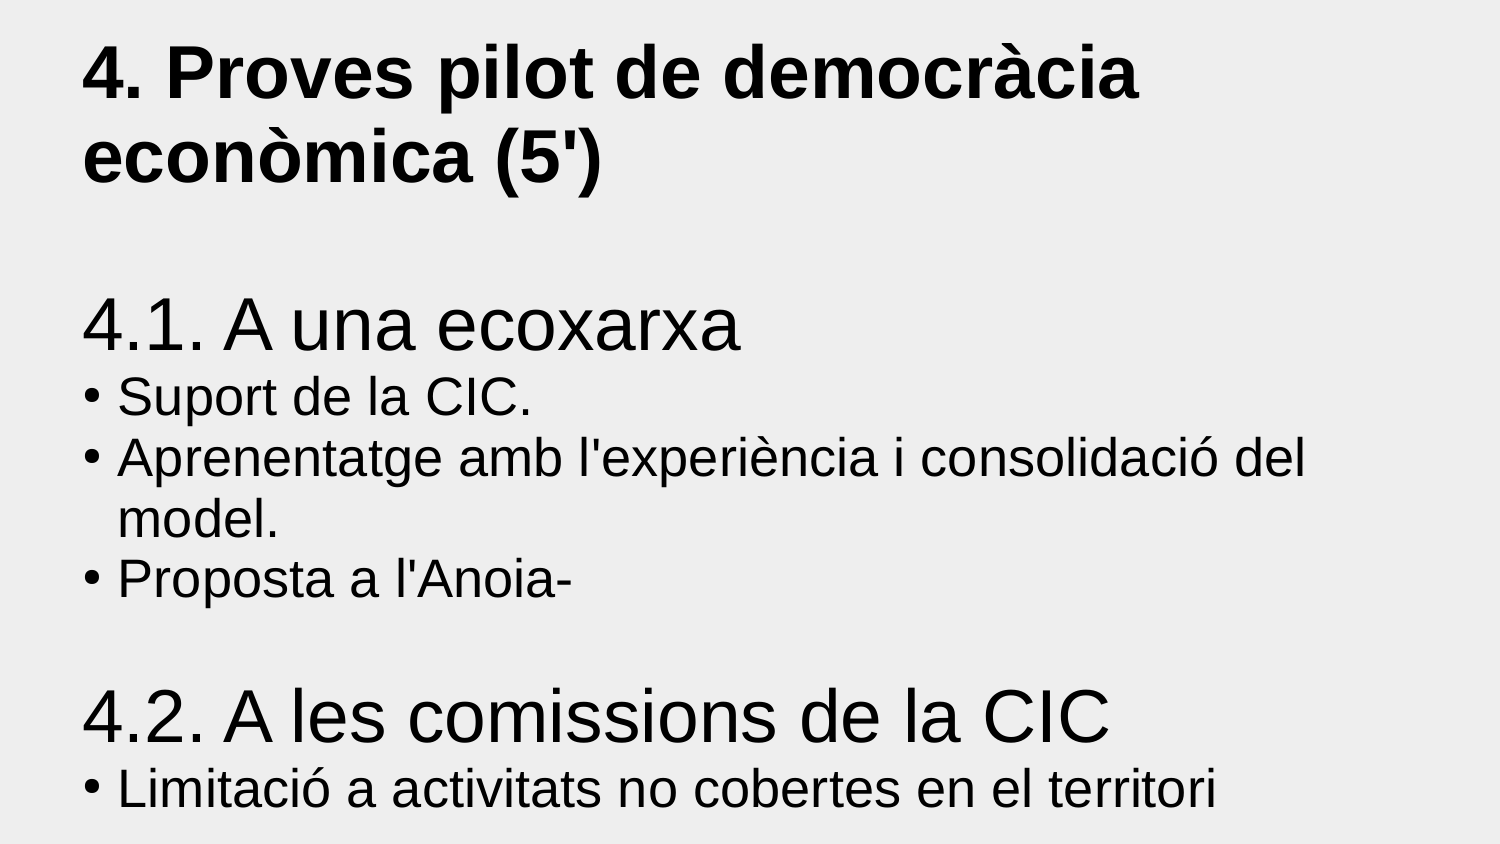

4. Proves pilot de democràcia econòmica (5')
4.1. A una ecoxarxa
Suport de la CIC.
Aprenentatge amb l'experiència i consolidació del model.
Proposta a l'Anoia-
4.2. A les comissions de la CIC
Limitació a activitats no cobertes en el territori